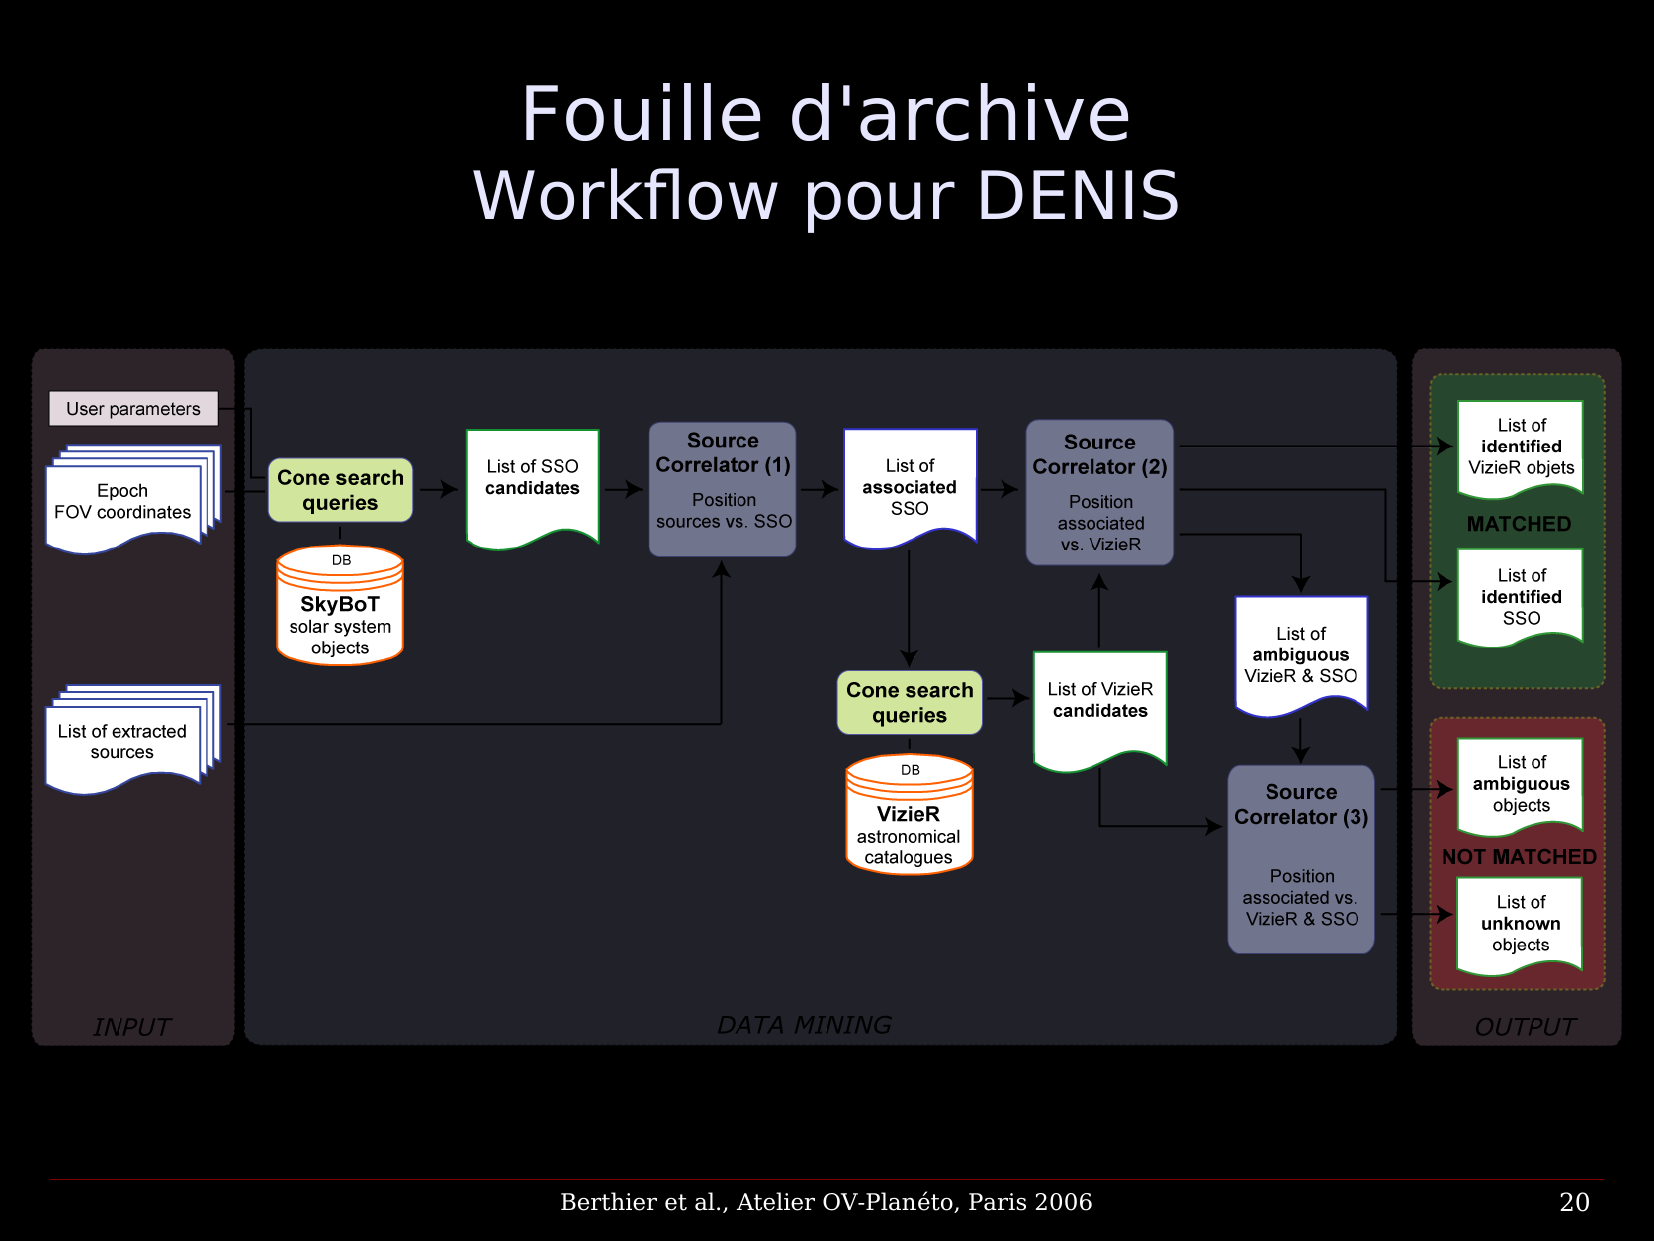

# Fouille d'archive Workflow pour DENIS
20